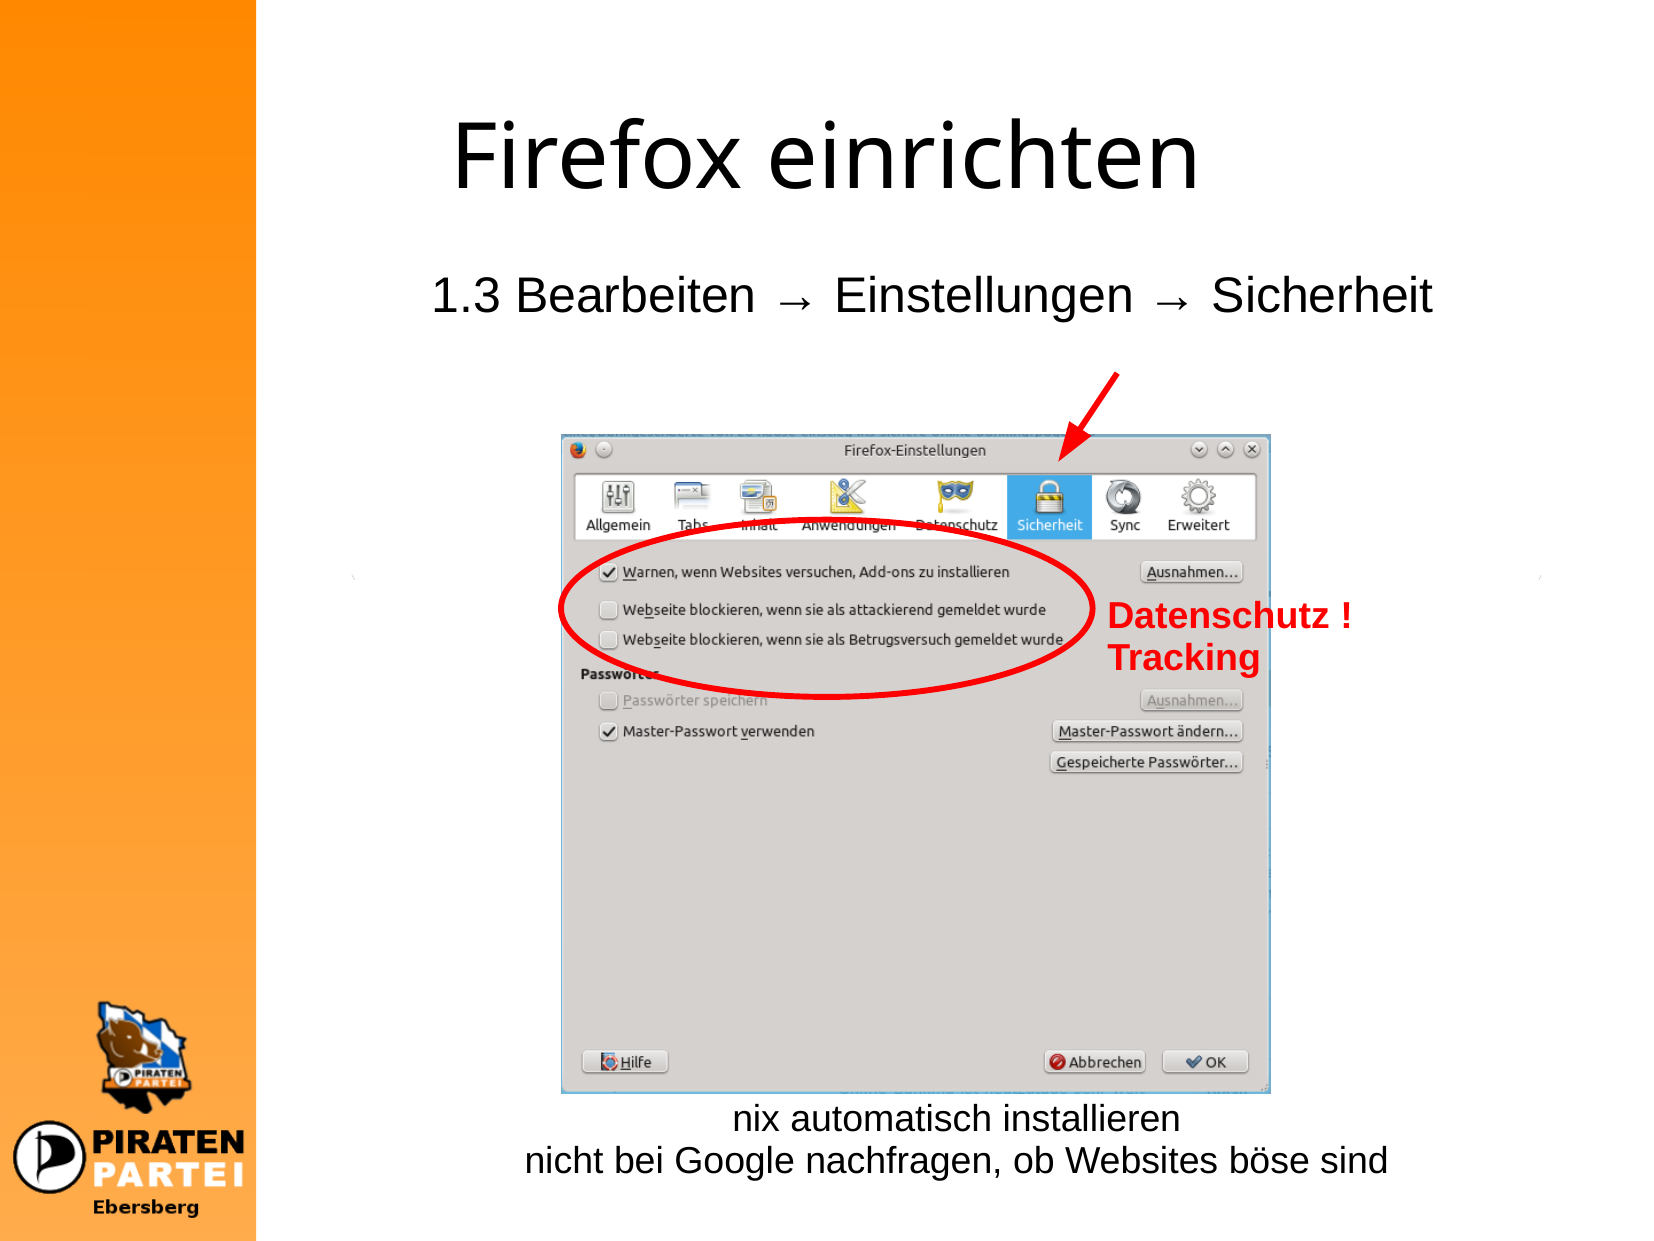

# Firefox einrichten
1.3 Bearbeiten → Einstellungen → Sicherheit
Datenschutz !
Tracking
nix automatisch installieren
nicht bei Google nachfragen, ob Websites böse sind